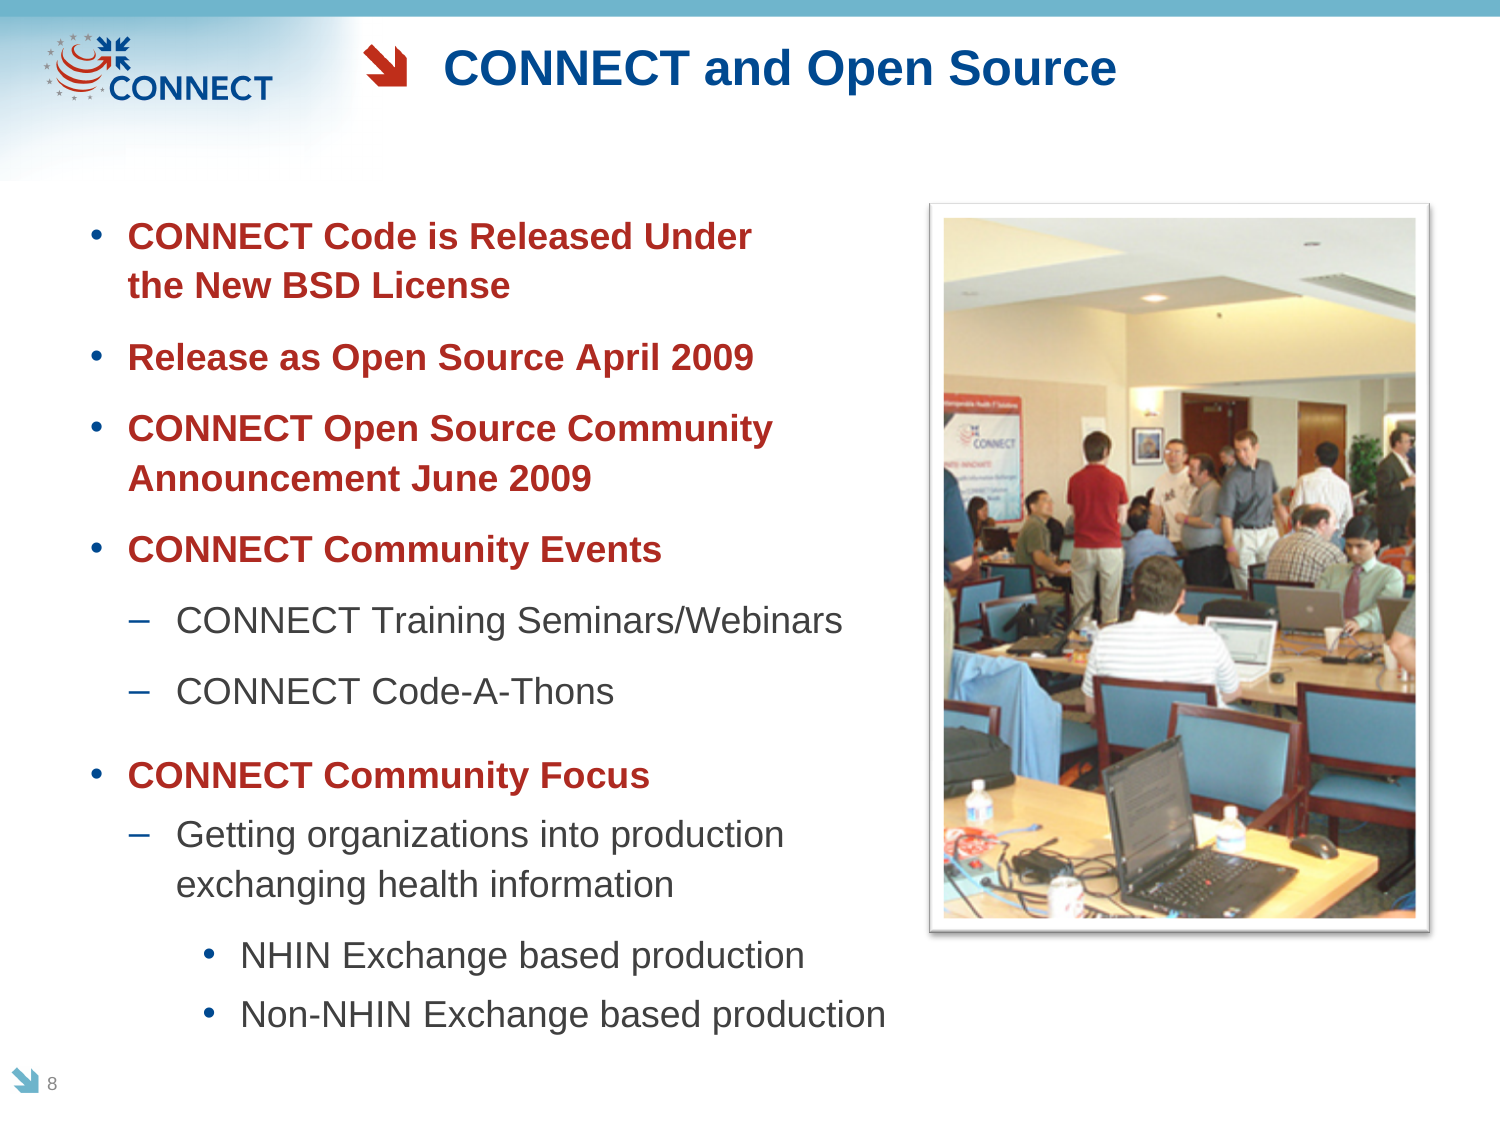

# CONNECT and Open Source
CONNECT Code is Released Under
the New BSD License
Release as Open Source April 2009
CONNECT Open Source Community Announcement June 2009
CONNECT Community Events
CONNECT Training Seminars/Webinars
CONNECT Code-A-Thons
CONNECT Community Focus
Getting organizations into production exchanging health information
NHIN Exchange based production
Non-NHIN Exchange based production